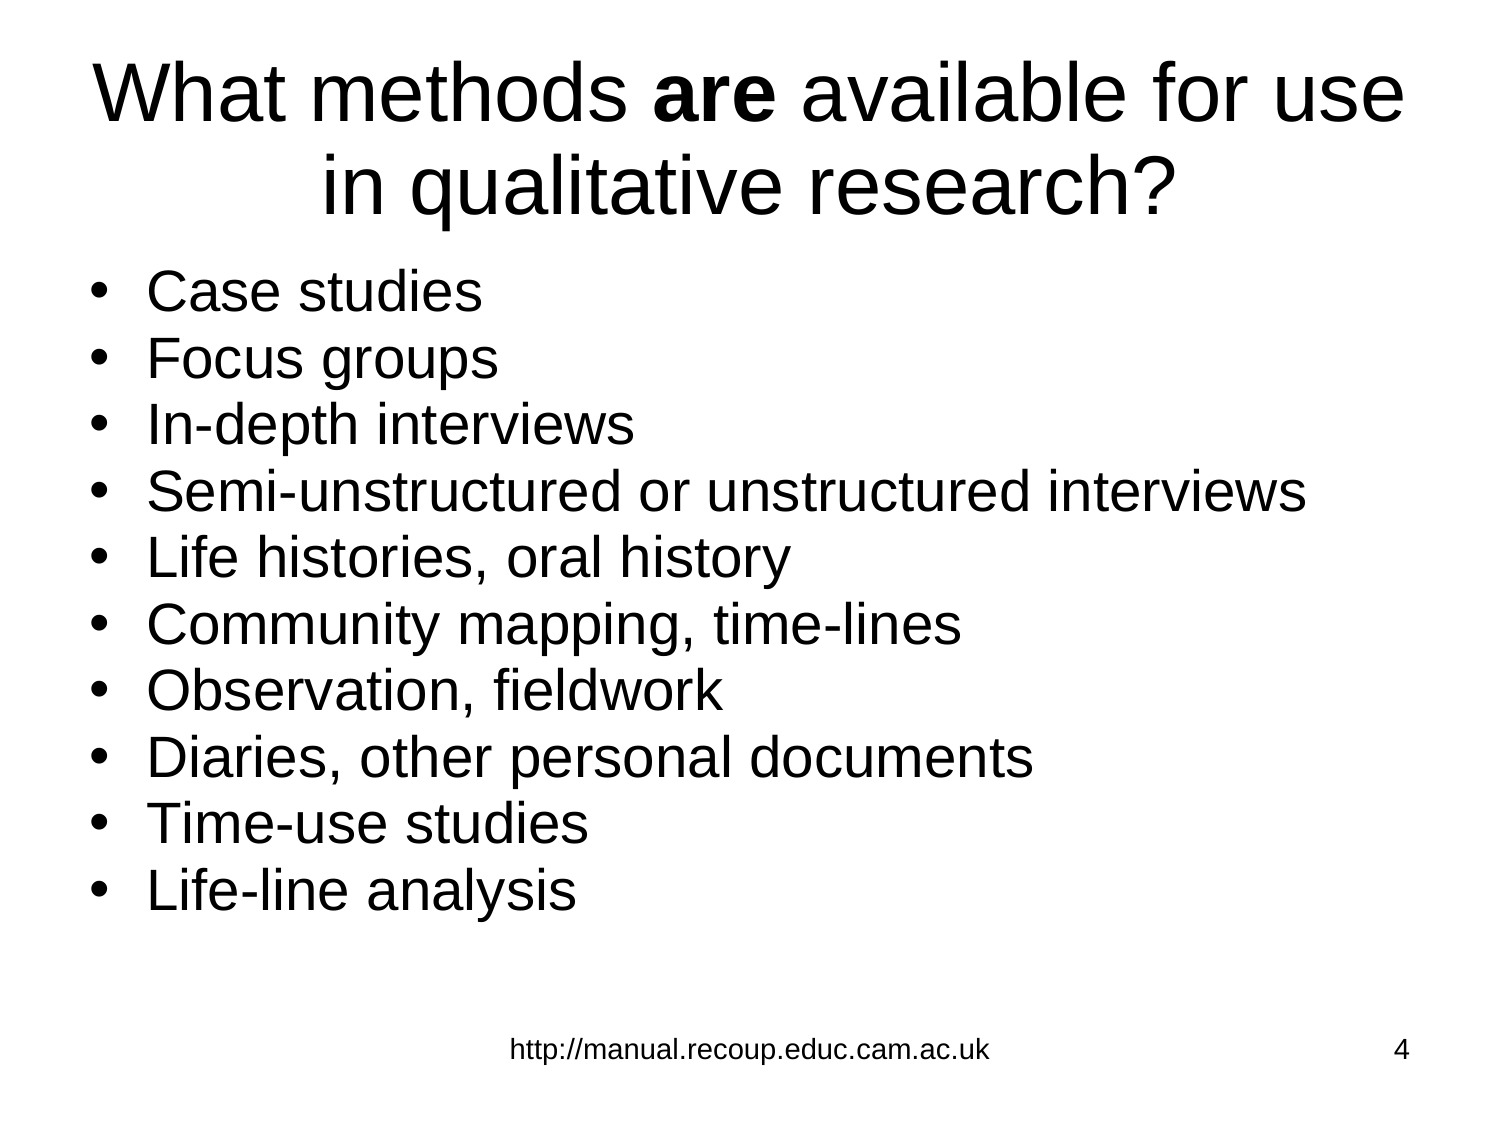

# What methods are available for use in qualitative research?
Case studies
Focus groups
In-depth interviews
Semi-unstructured or unstructured interviews
Life histories, oral history
Community mapping, time-lines
Observation, fieldwork
Diaries, other personal documents
Time-use studies
Life-line analysis
http://manual.recoup.educ.cam.ac.uk
4